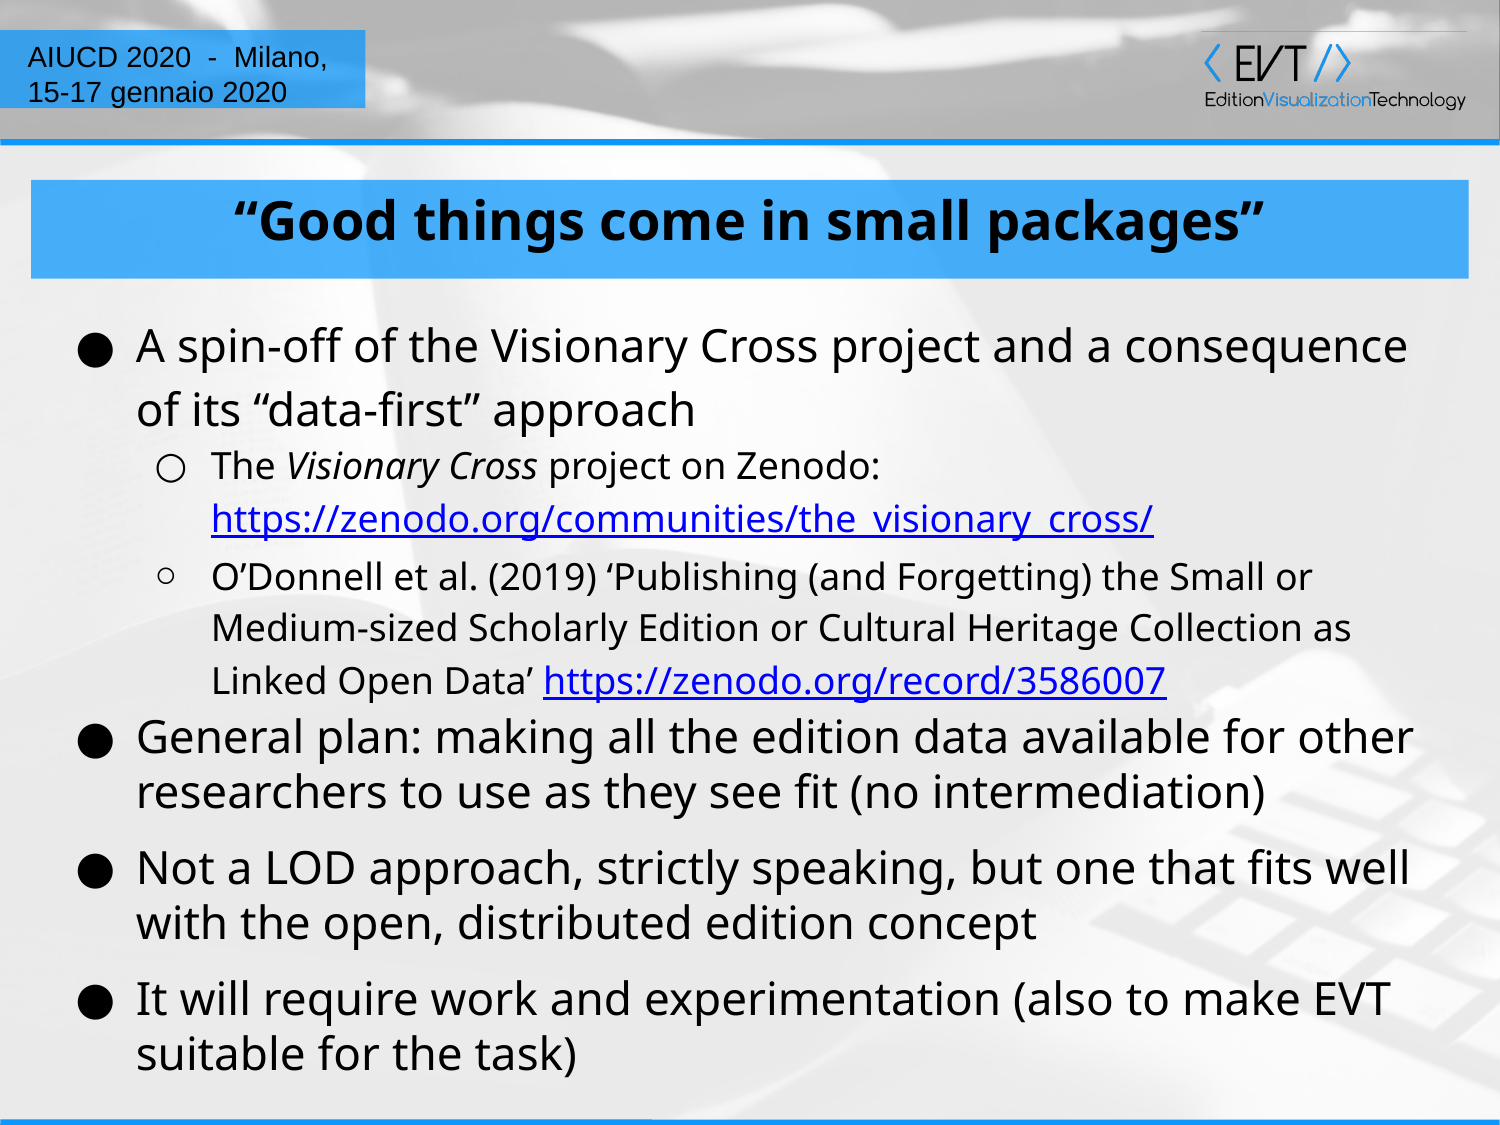

# “Good things come in small packages”
A spin-off of the Visionary Cross project and a consequence of its “data-first” approach
The Visionary Cross project on Zenodo: https://zenodo.org/communities/the_visionary_cross/
O’Donnell et al. (2019) ‘Publishing (and Forgetting) the Small or Medium-sized Scholarly Edition or Cultural Heritage Collection as Linked Open Data’ https://zenodo.org/record/3586007
General plan: making all the edition data available for other researchers to use as they see fit (no intermediation)
Not a LOD approach, strictly speaking, but one that fits well with the open, distributed edition concept
It will require work and experimentation (also to make EVT suitable for the task)